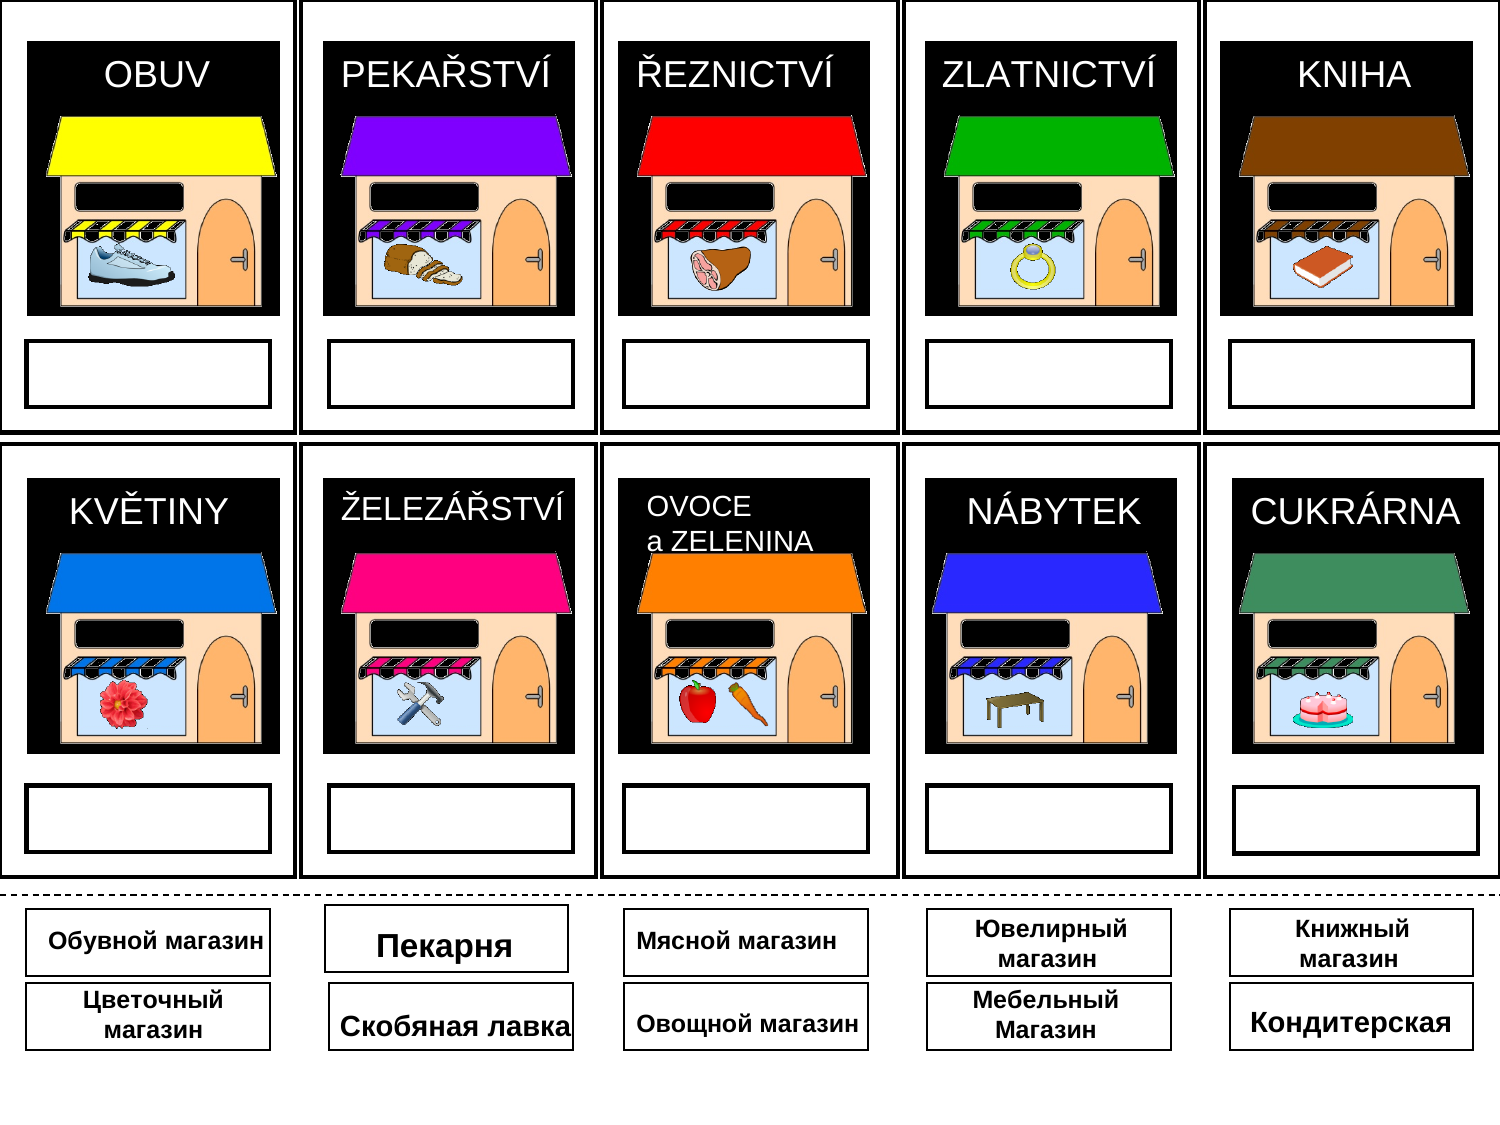

одевать
одевать
OBUV
PEKAŘSTVÍ
ŘEZNICTVÍ
ZLATNICTVÍ
KNIHA
KVĚTINY
ŽELEZÁŘSTVÍ
OVOCE
a ZELENINA
NÁBYTEK
CUKRÁRNA
Ювелирный магазин
Книжный магазин
Обувной магазин
Пекарня
Mясной магазин
Цветочный
 магазин
Мебельный
Магазин
Кондитерская
Скобяная лавка
Овощной магазин